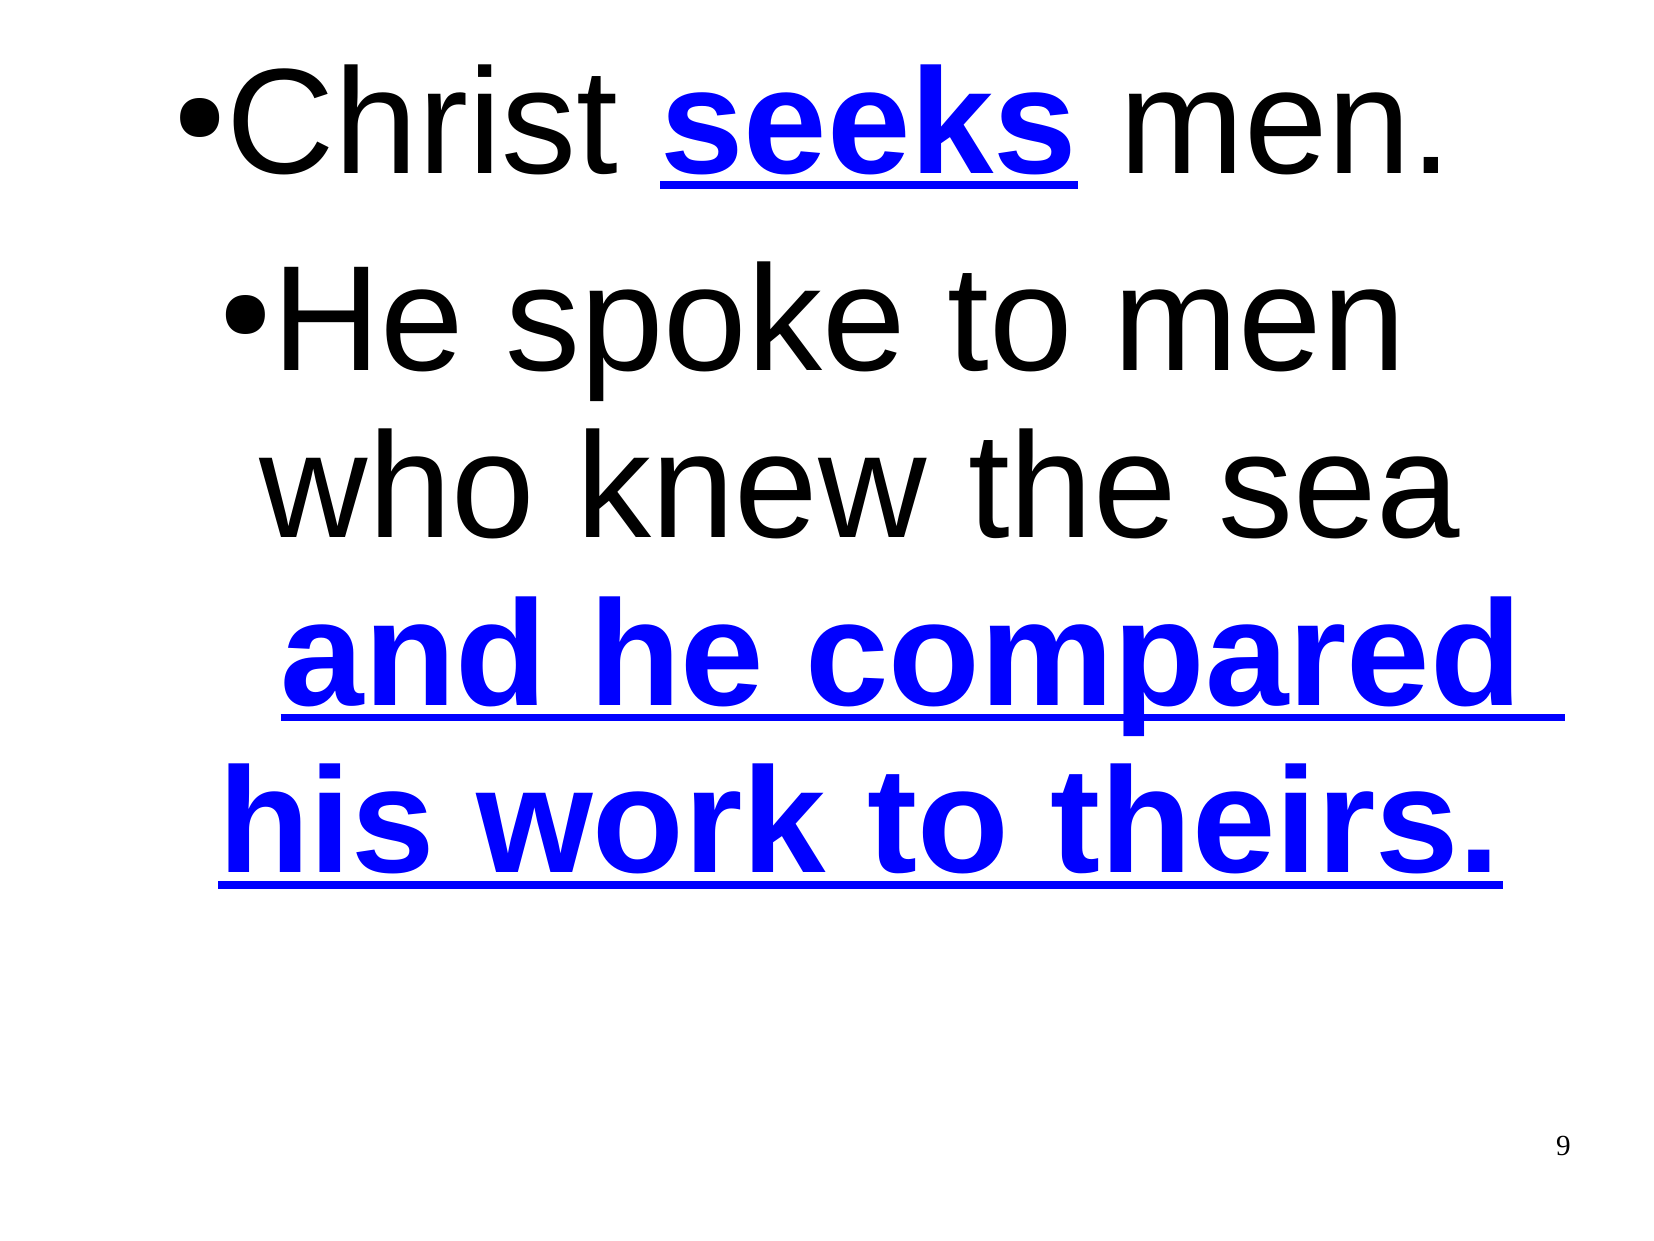

# Christ seeks men.
He spoke to men
who knew the sea
 and he compared
his work to theirs.
9